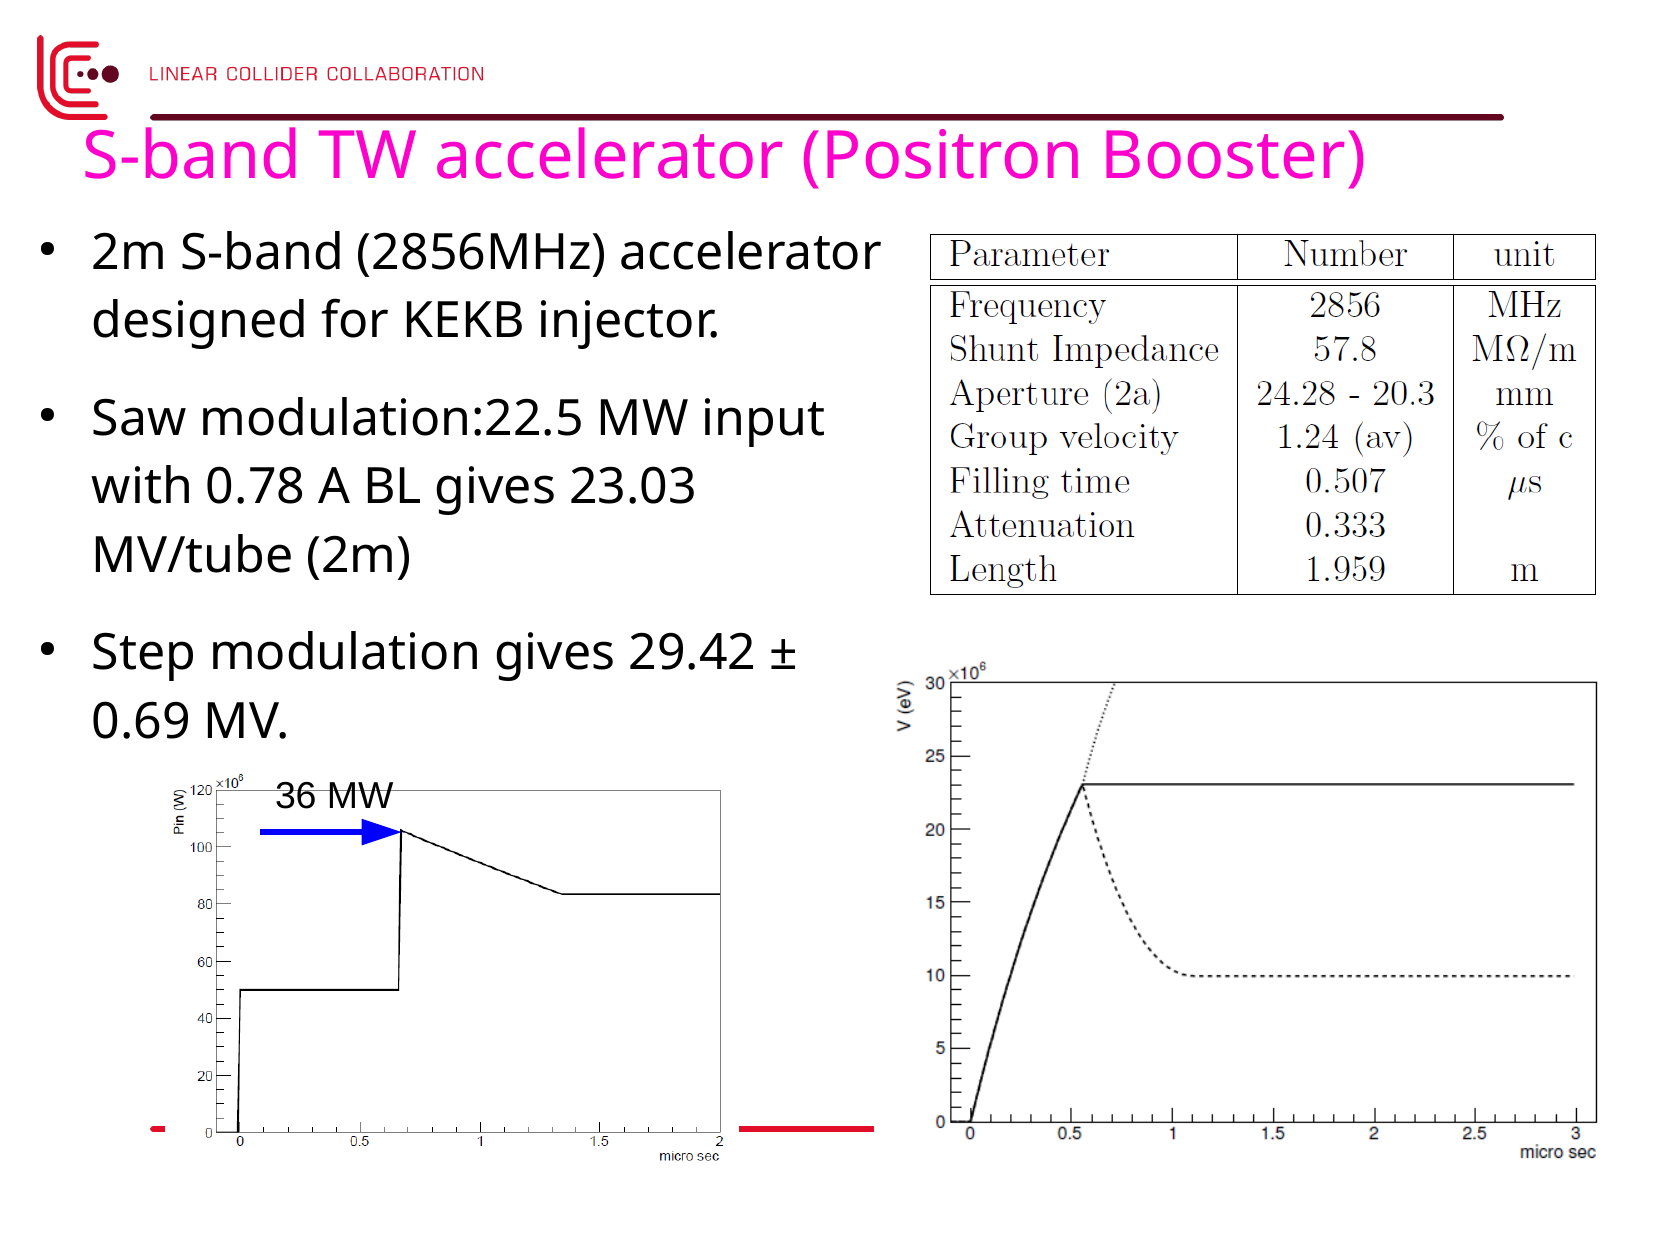

# S-band TW accelerator (Positron Booster)
2m S-band (2856MHz) accelerator designed for KEKB injector.
Saw modulation:22.5 MW input with 0.78 A BL gives 23.03 MV/tube (2m)
Step modulation gives 29.42 ± 0.69 MV.
36 MW